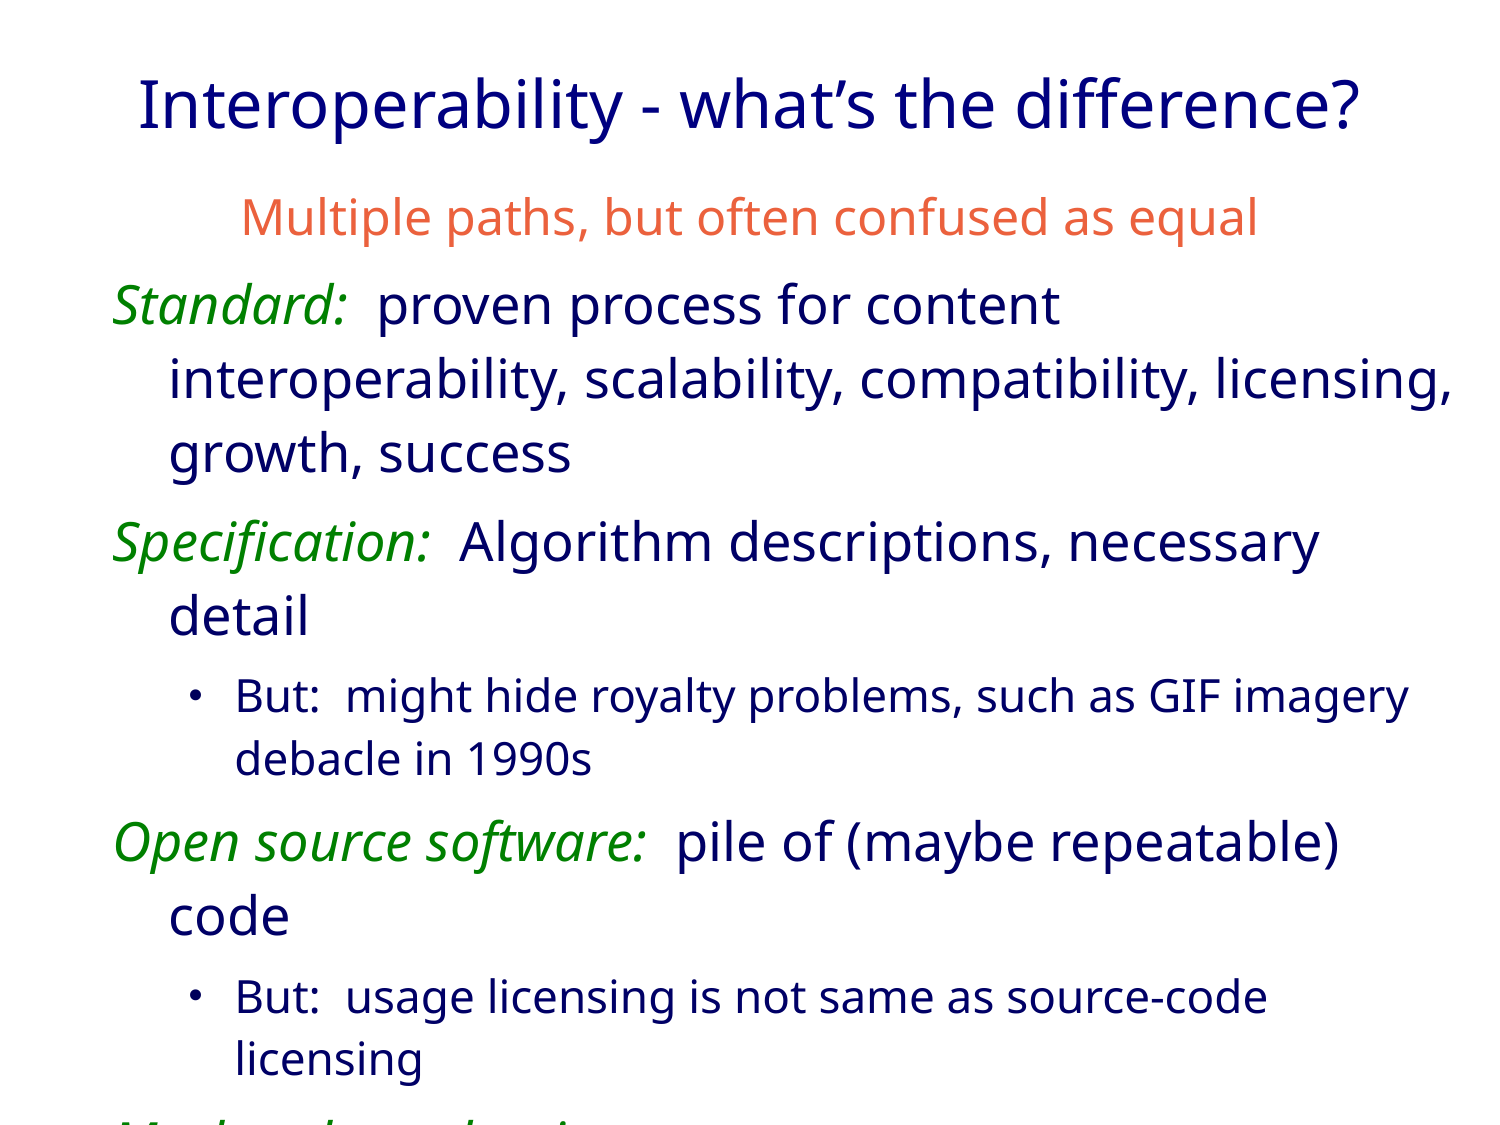

# Interoperability - what’s the difference? Multiple paths, but often confused as equal
Standard: proven process for content interoperability, scalability, compatibility, licensing, growth, success
Specification: Algorithm descriptions, necessary detail
But: might hide royalty problems, such as GIF imagery debacle in 1990s
Open source software: pile of (maybe repeatable) code
But: usage licensing is not same as source-code licensing
Market share dominance: biggest competitor wins?
Companies (or at least investors) hope to “own” 3D
But: many defunct companies, dead-end technologies
Everyone ends up with much smaller market than the Web